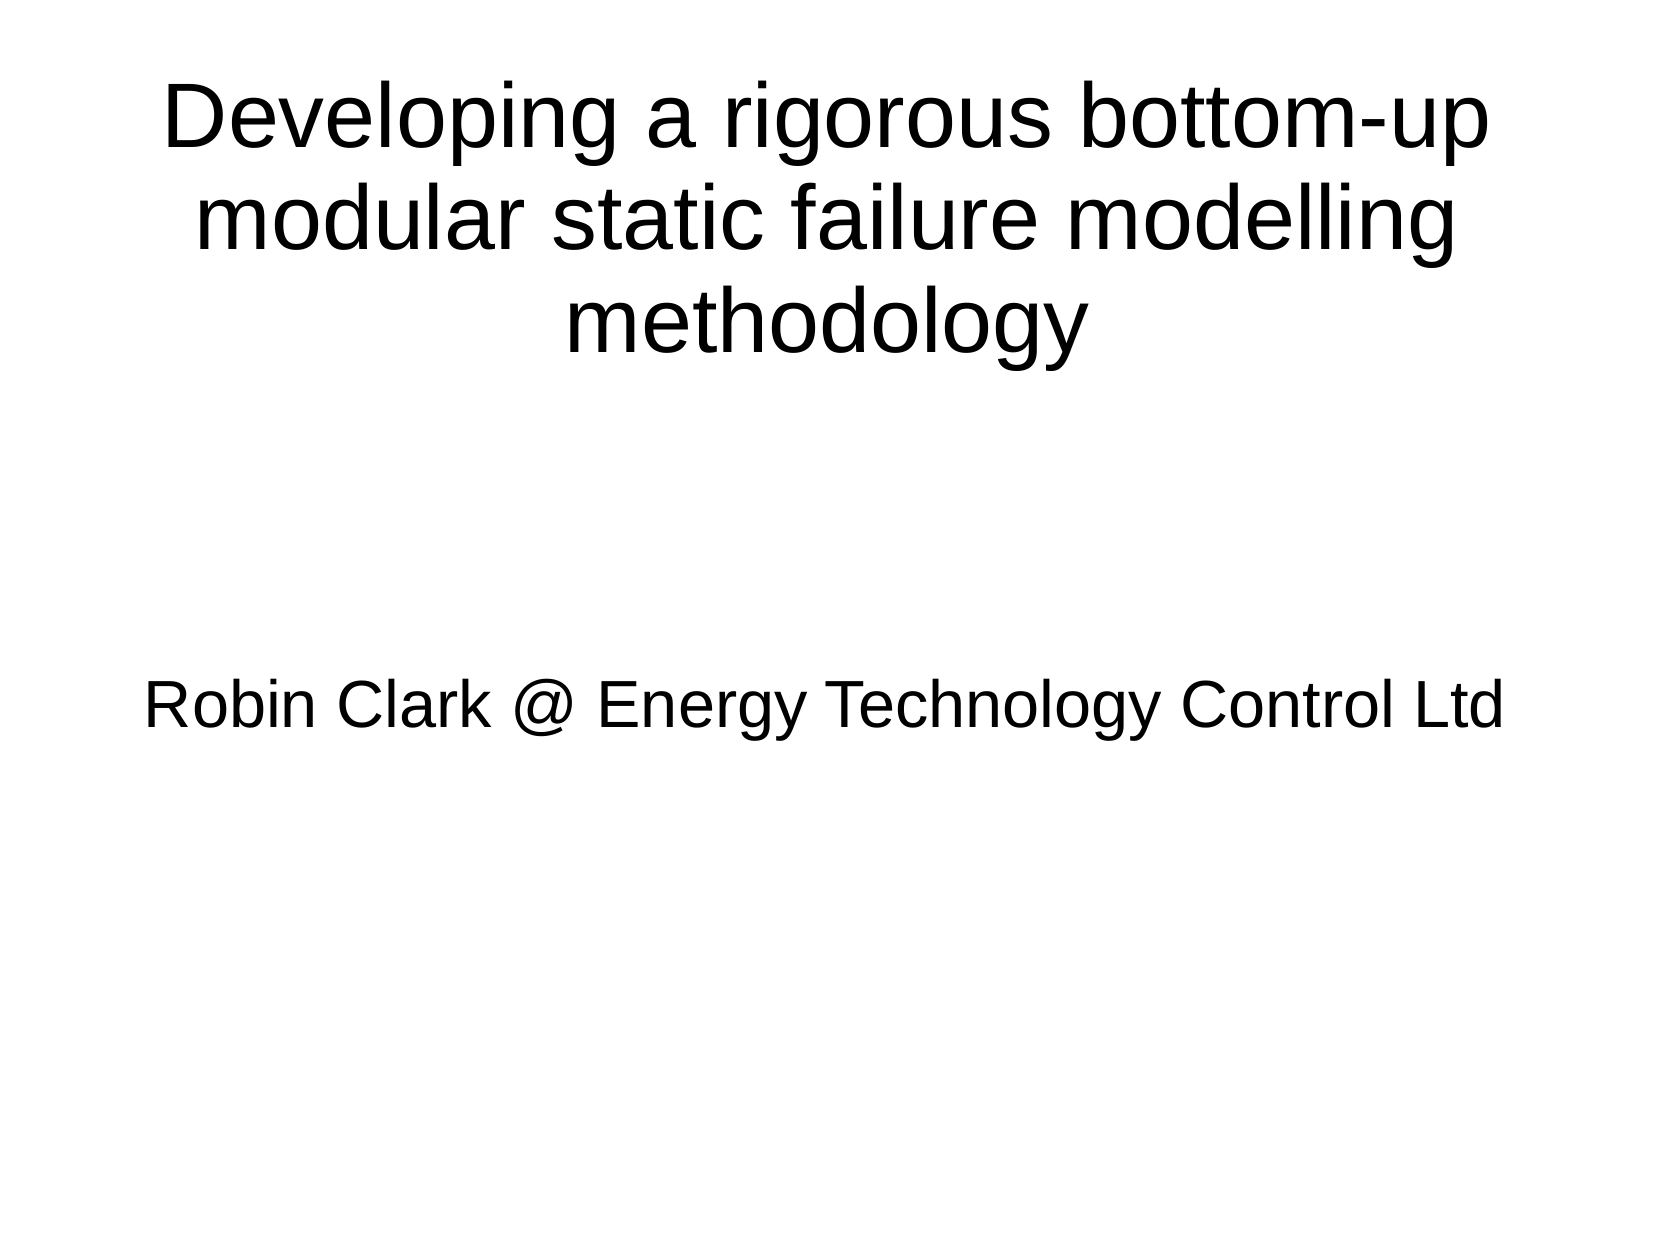

# Developing a rigorous bottom-up modular static failure modelling methodology
Robin Clark @ Energy Technology Control Ltd